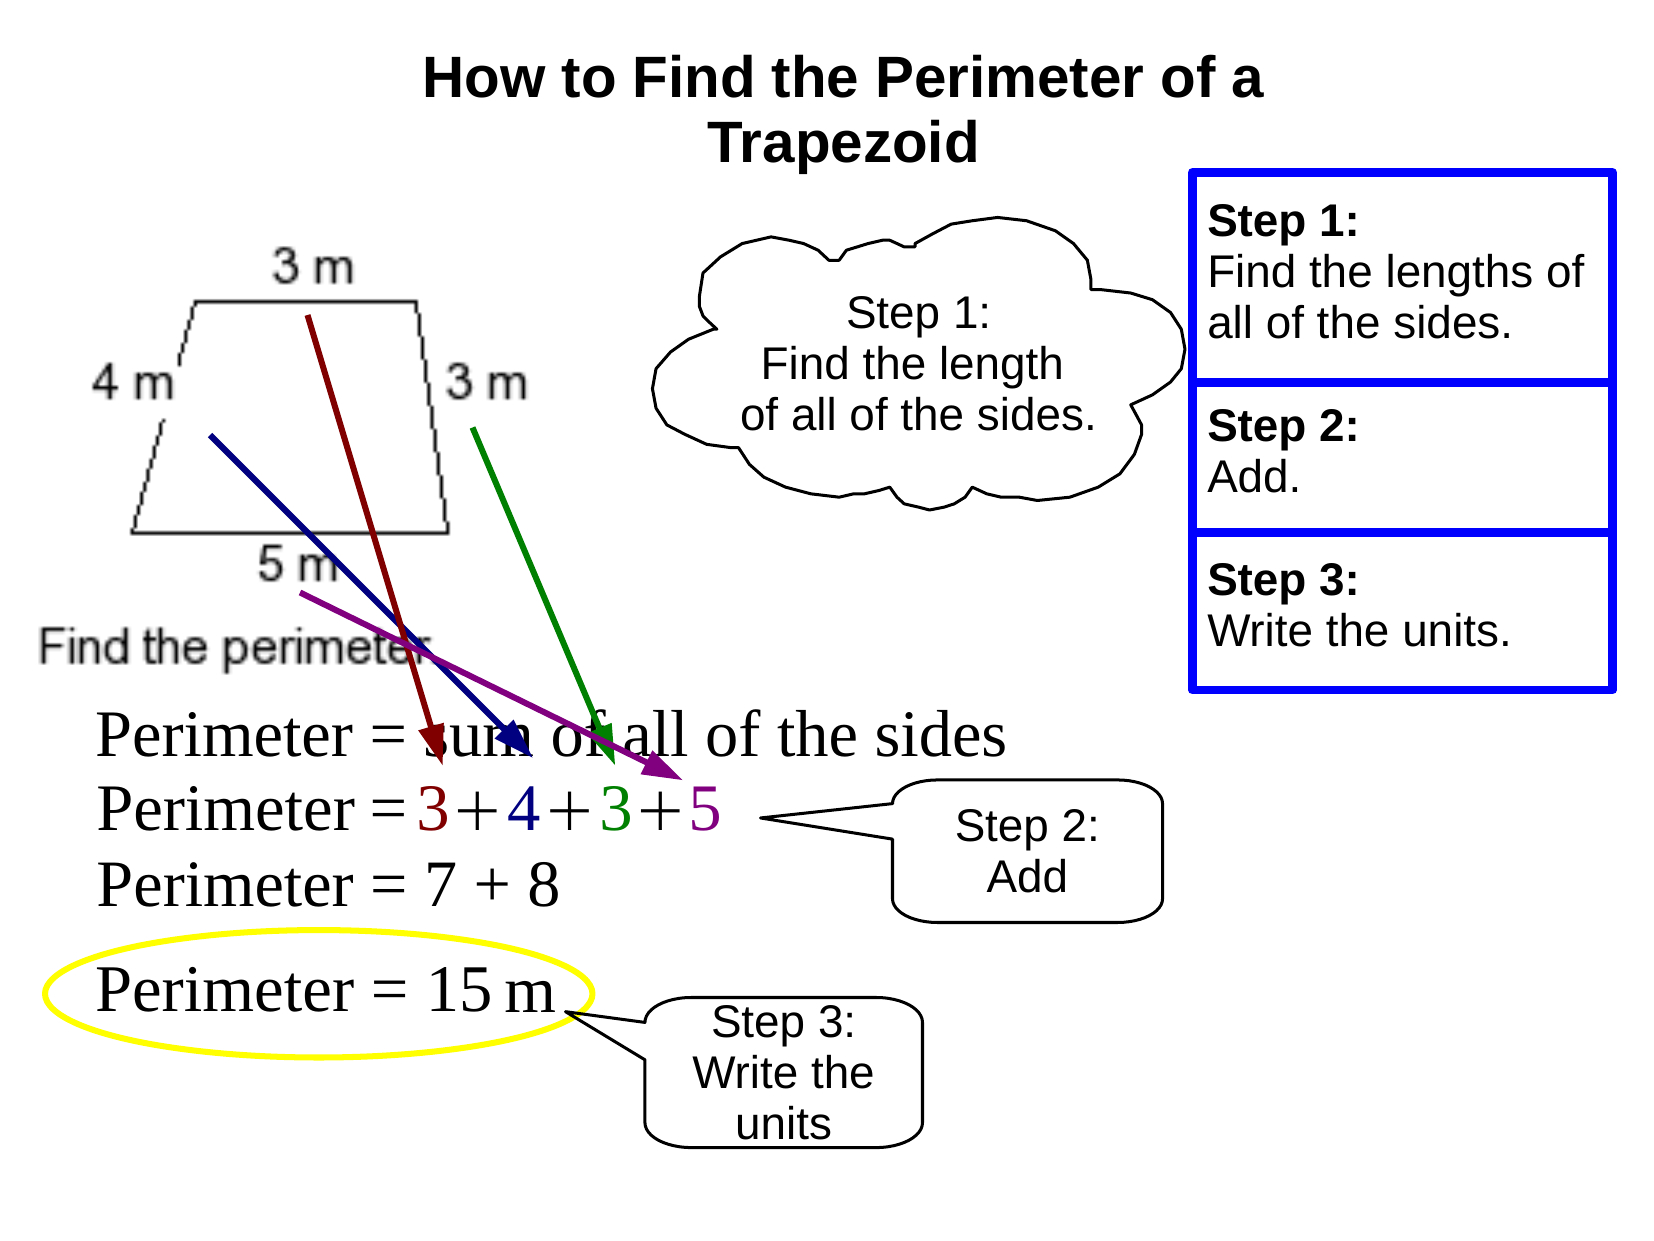

How to Find the Perimeter of a Trapezoid
Step 1:
Find the lengths of all of the sides.
Step 2:
Add.
Step 3:
Write the units.
Step 1:
Find the length
of all of the sides.
Step 2:
Add
Perimeter = 15
Step 3:
Write the units